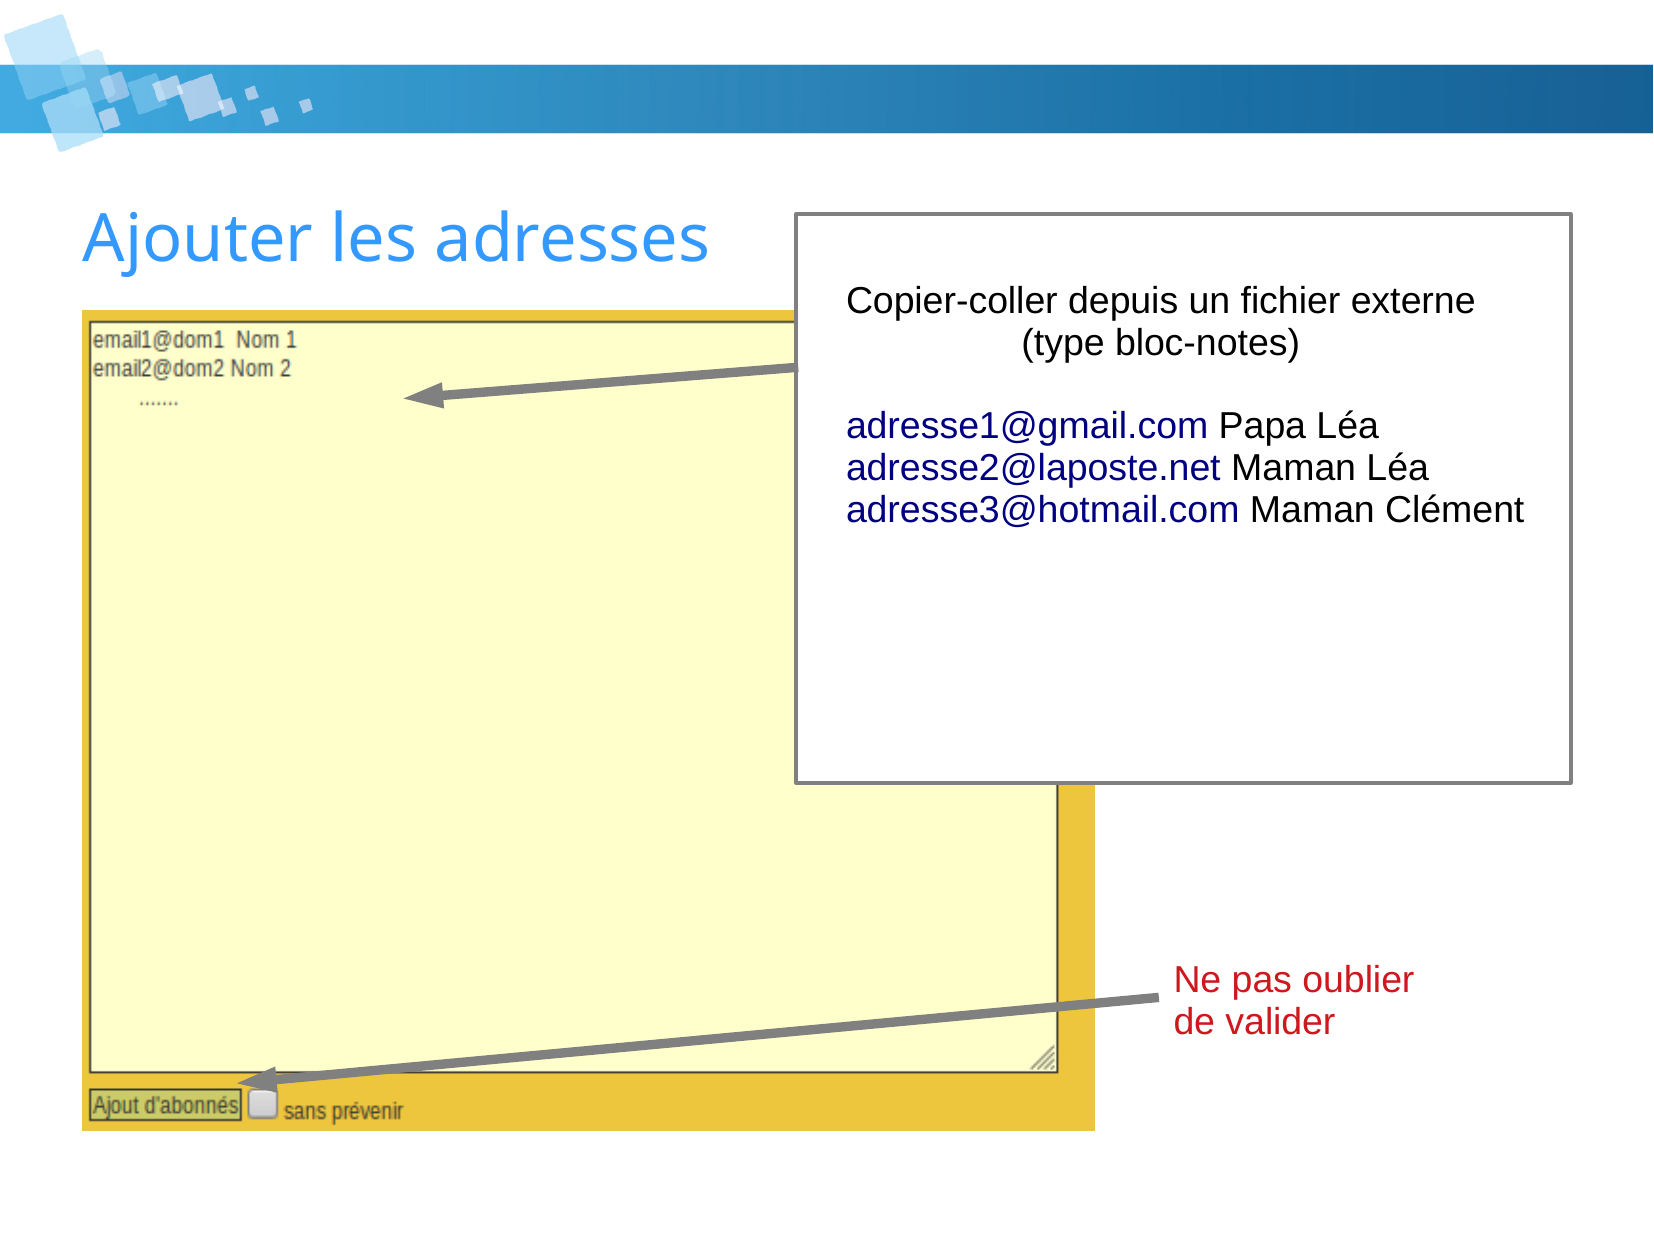

# Ajouter les adresses
Copier-coller depuis un fichier externe (type bloc-notes)
adresse1@gmail.com Papa Léa
adresse2@laposte.net Maman Léa
adresse3@hotmail.com Maman Clément
Ne pas oublier
de valider